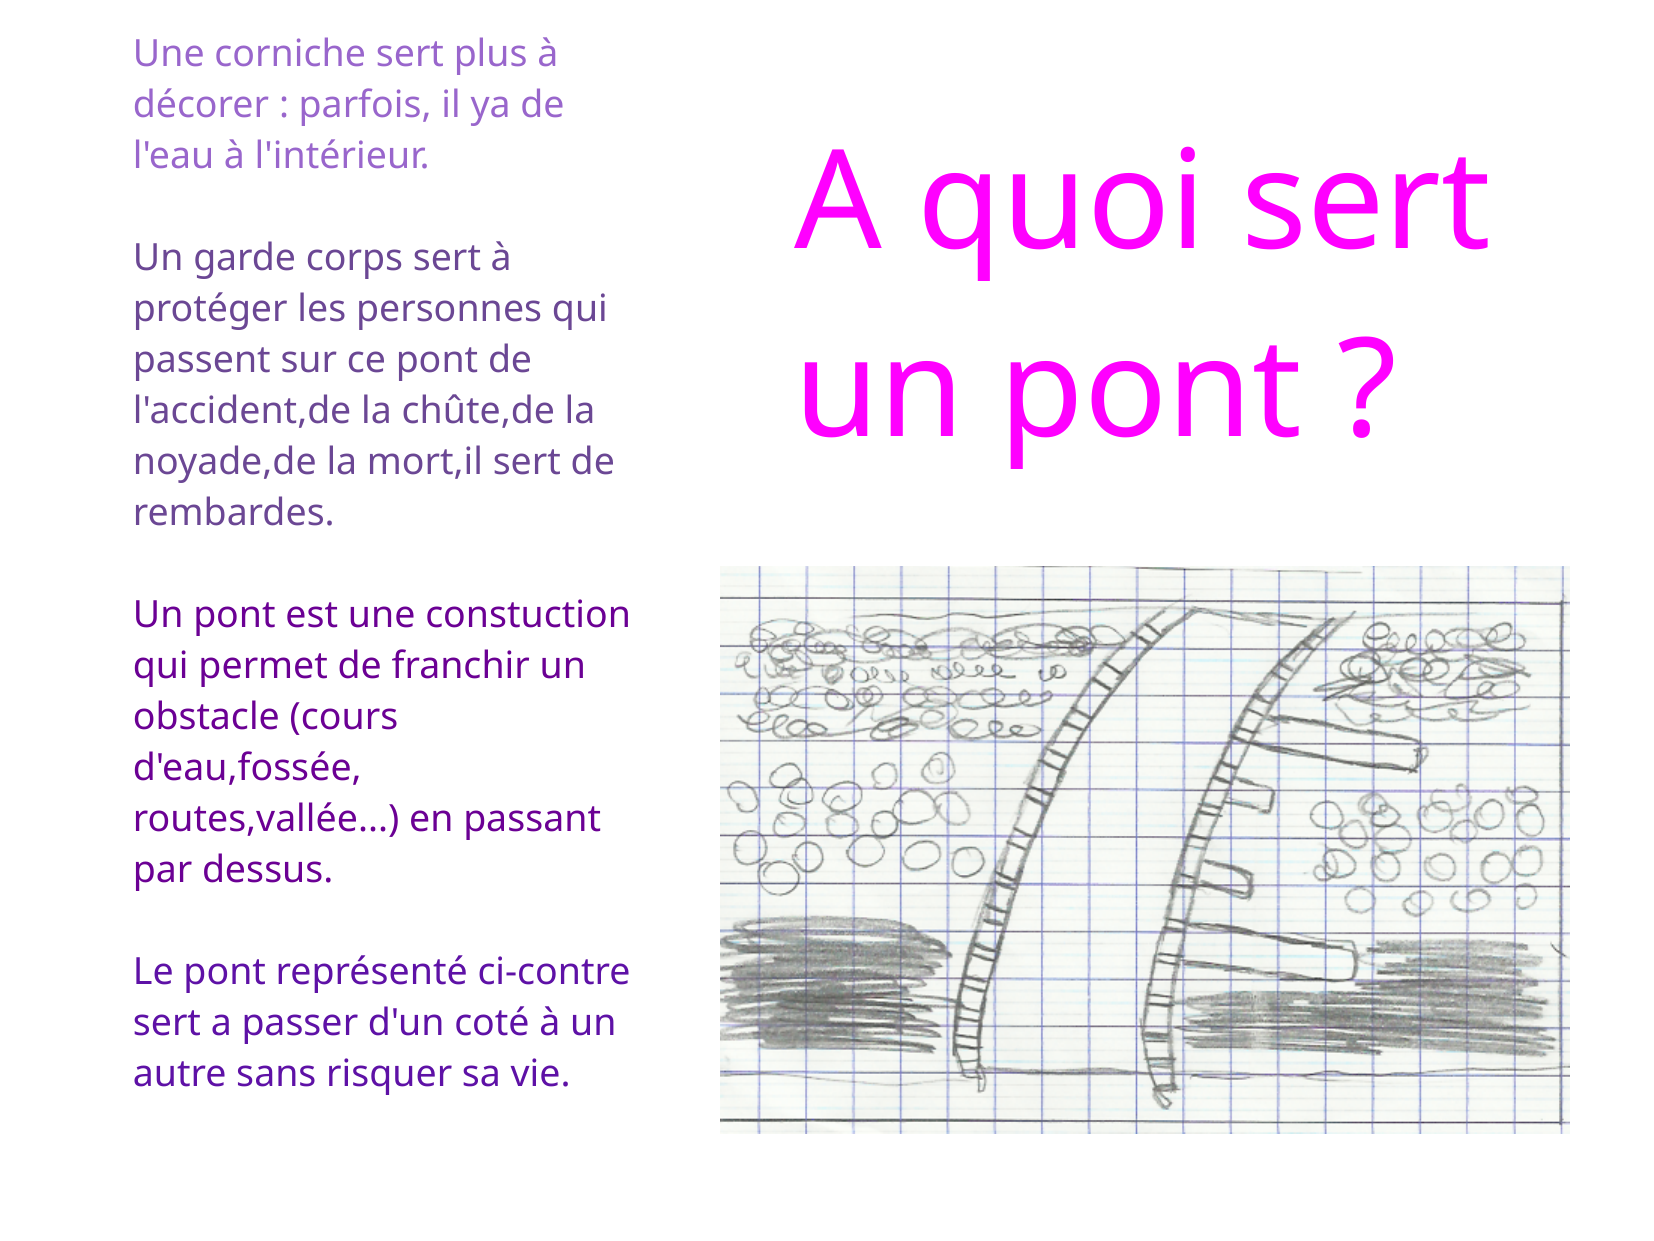

Une corniche sert plus à décorer : parfois, il ya de l'eau à l'intérieur.
Un garde corps sert à protéger les personnes qui passent sur ce pont de l'accident,de la chûte,de la noyade,de la mort,il sert de rembardes.
Un pont est une constuction qui permet de franchir un obstacle (cours d'eau,fossée, routes,vallée...) en passant par dessus.
Le pont représenté ci-contre sert a passer d'un coté à un autre sans risquer sa vie.
A quoi sert un pont ?